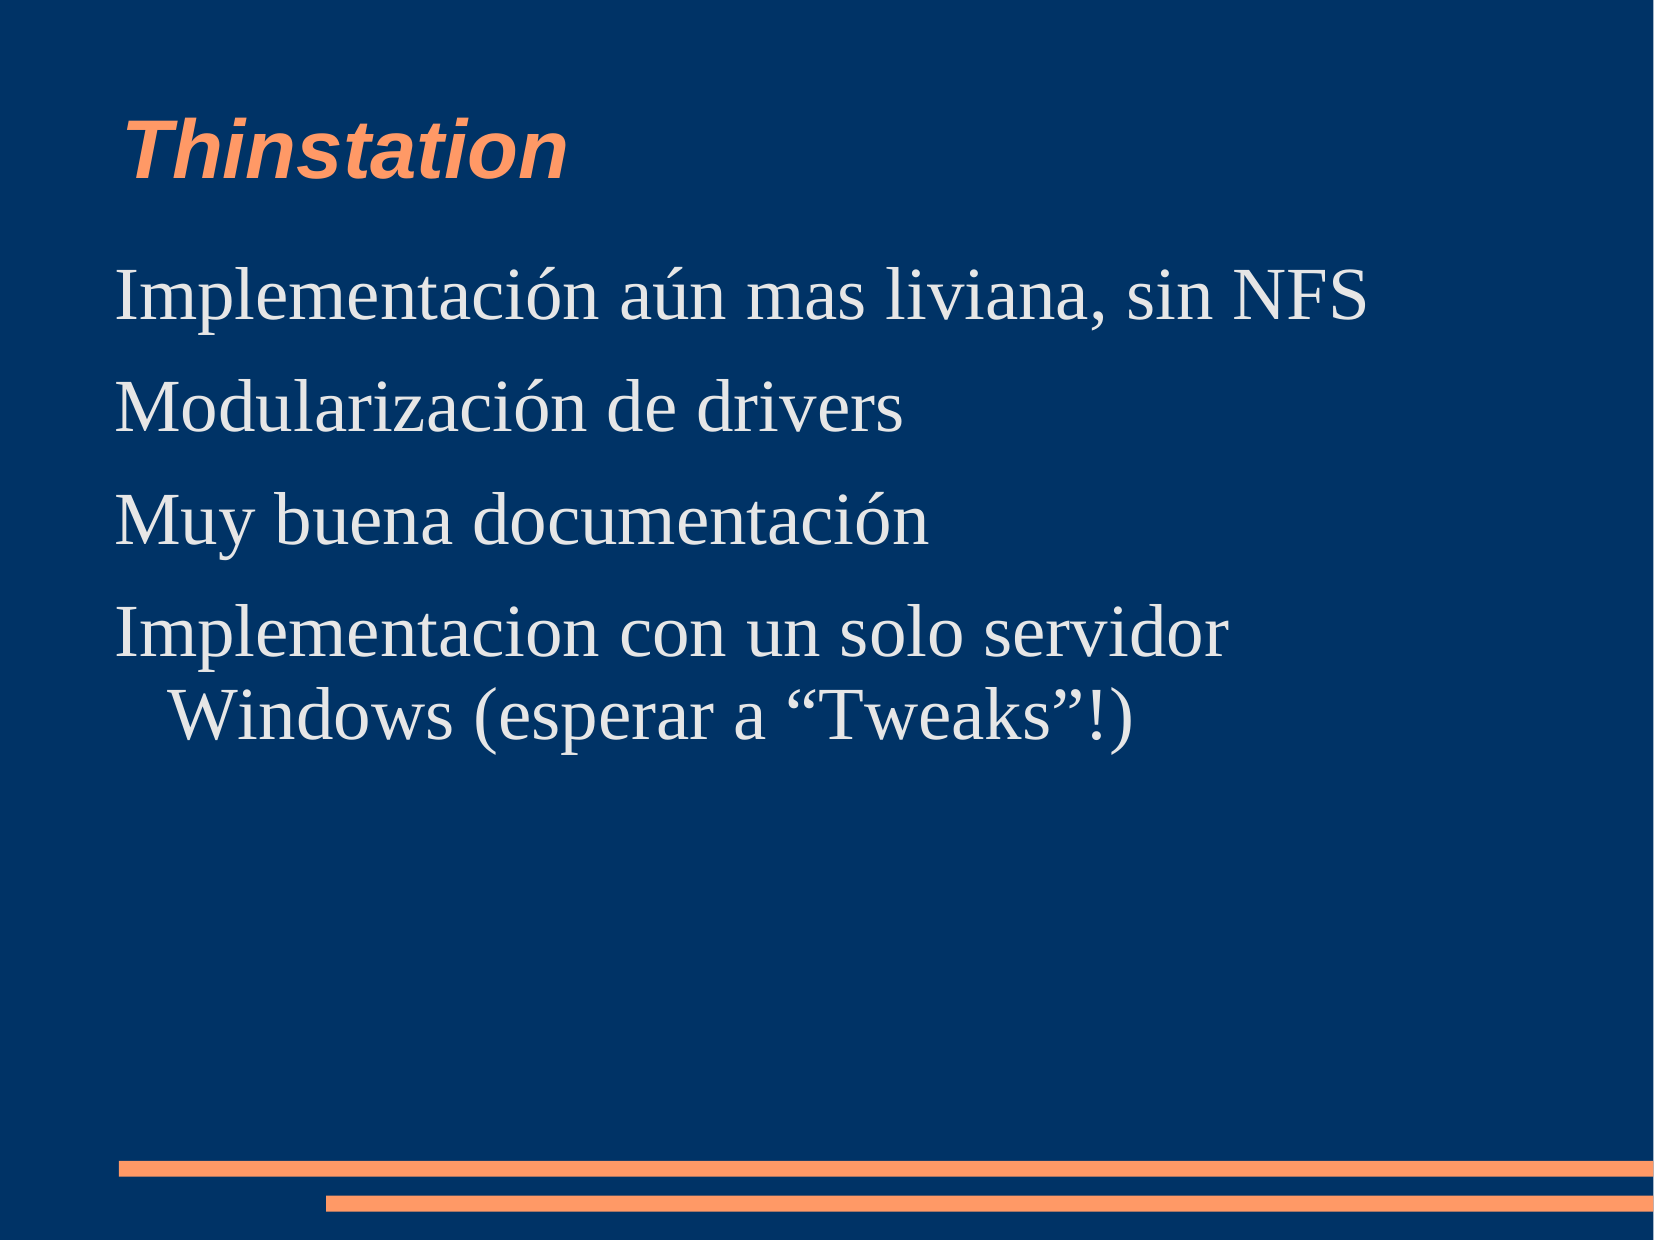

# Thinstation
Implementación aún mas liviana, sin NFS
Modularización de drivers
Muy buena documentación
Implementacion con un solo servidor Windows (esperar a “Tweaks”!)